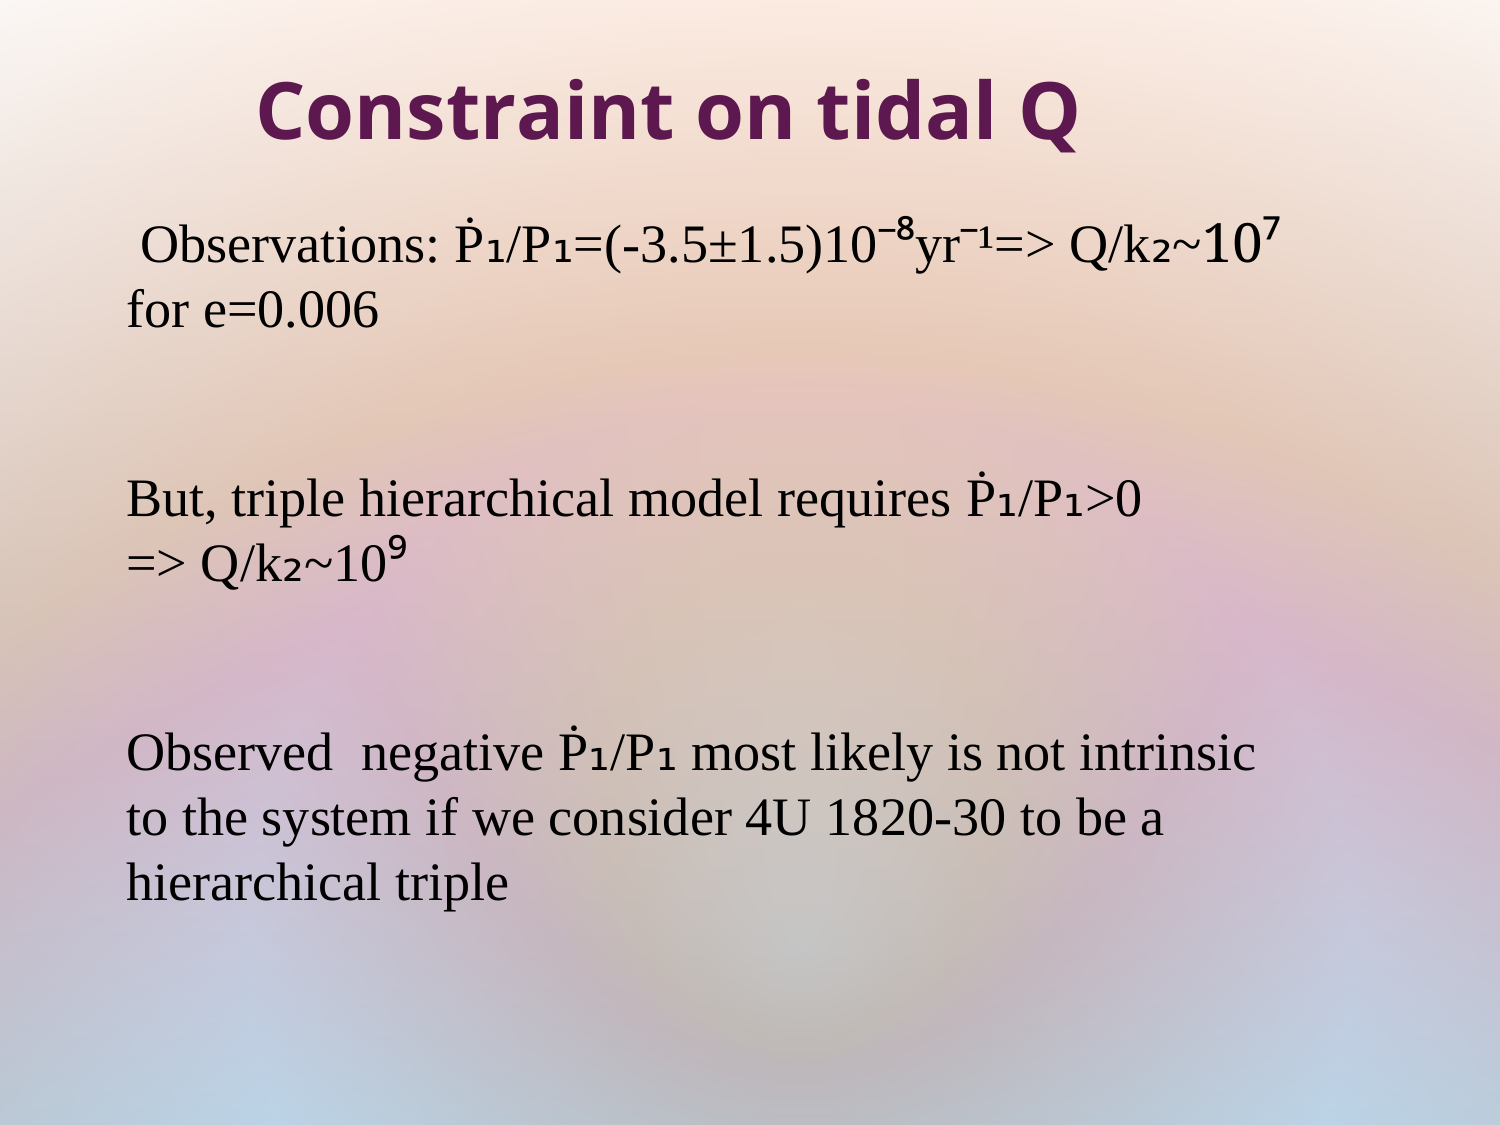

# Constraint on tidal Q
 Observations: Ṗ₁/P₁=(-3.5±1.5)10ˉ⁸yrˉ¹=> Q/k₂~10⁷ for e=0.006
But, triple hierarchical model requires Ṗ₁/P₁>0 => Q/k₂~10⁹
Observed negative Ṗ₁/P₁ most likely is not intrinsic to the system if we consider 4U 1820-30 to be a hierarchical triple